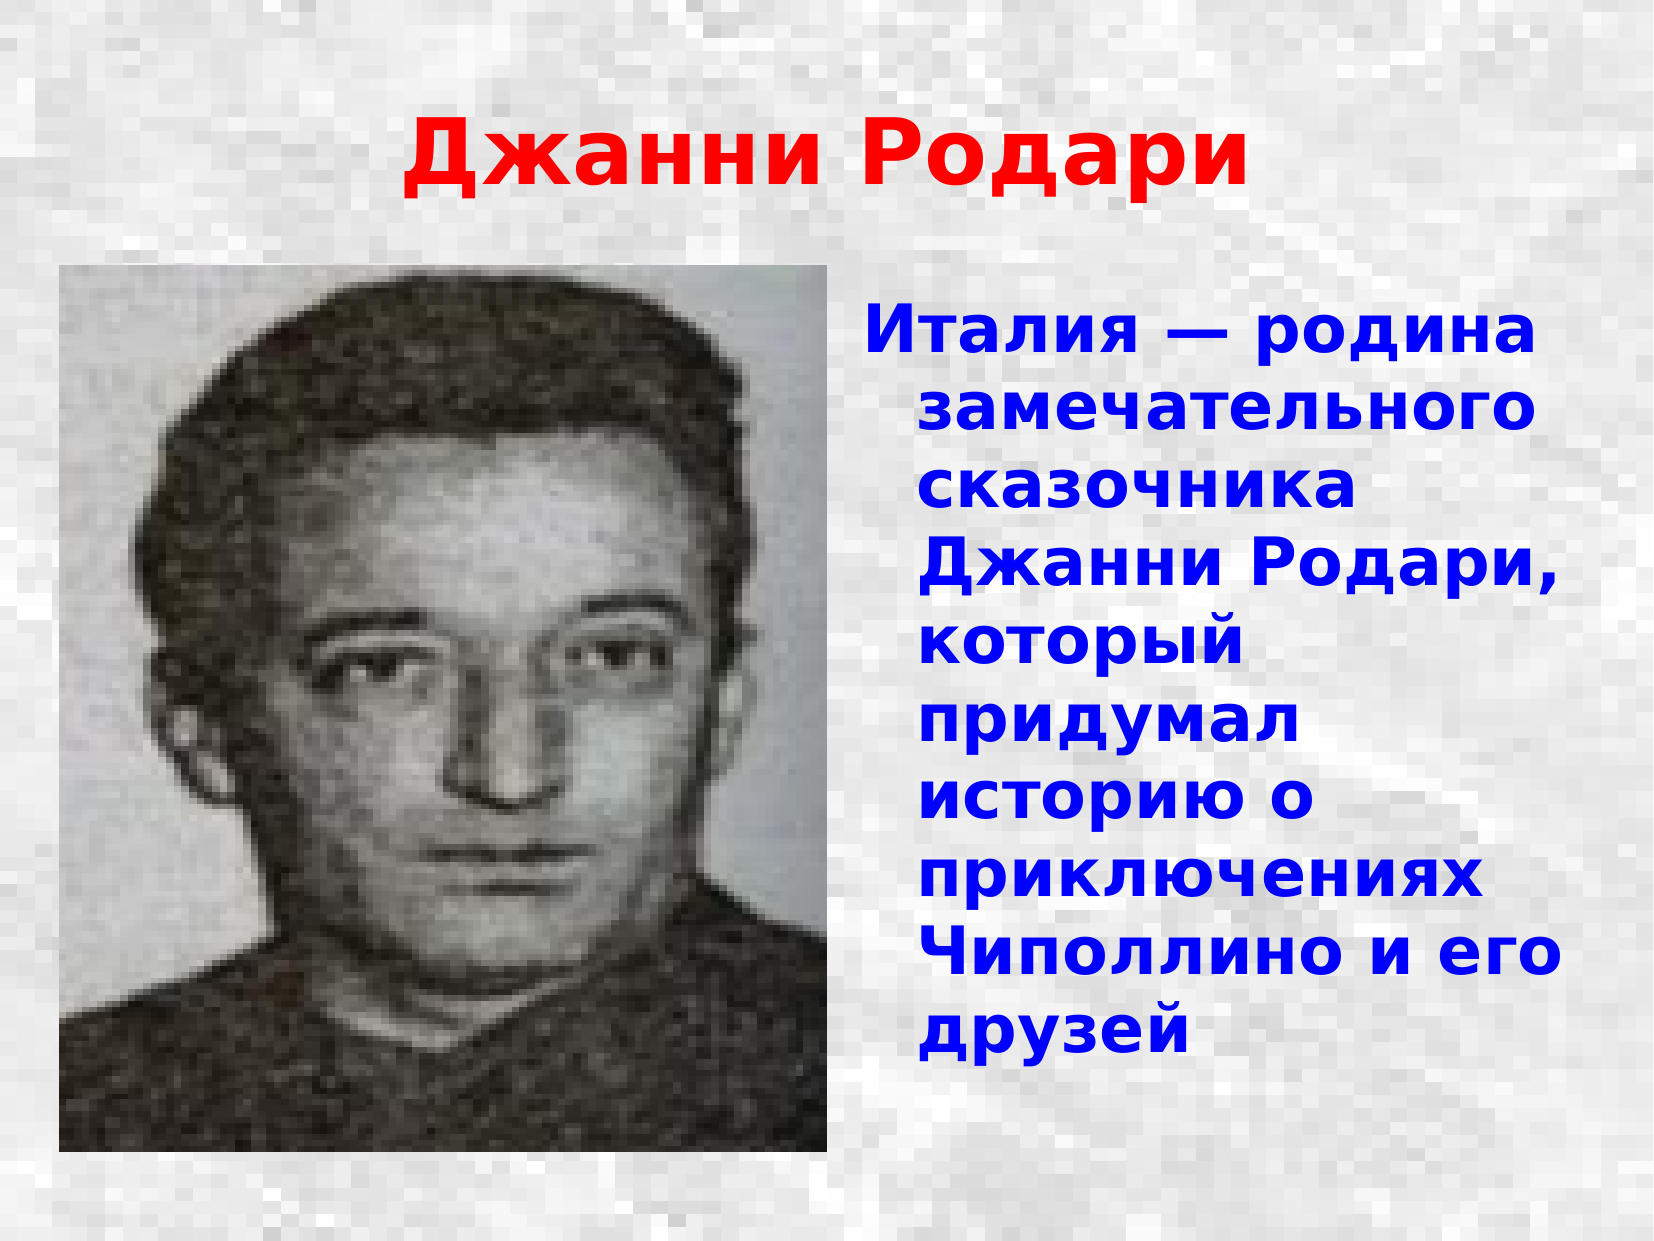

# Джанни Родари
Италия — родина замечательного сказочника Джанни Родари, который придумал историю о приключениях Чиполлино и его друзей